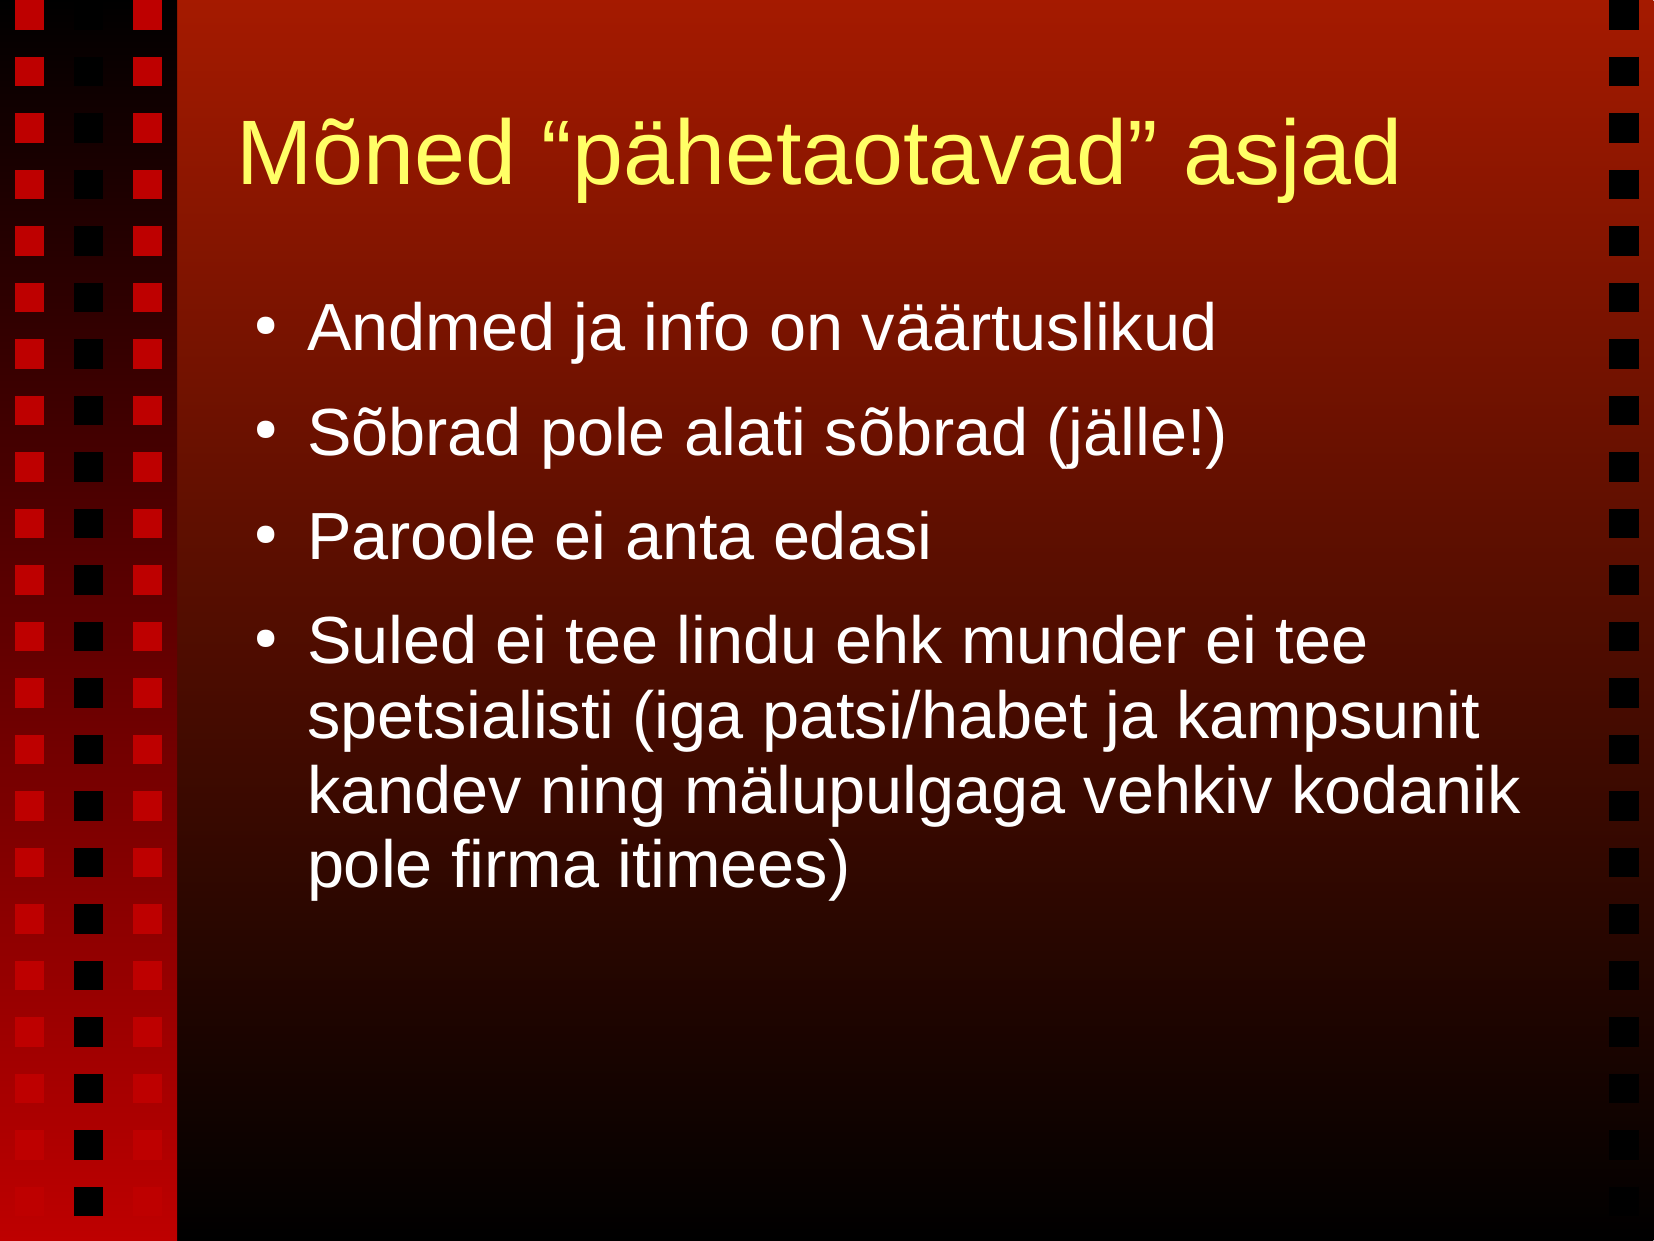

# Mõned “pähetaotavad” asjad
Andmed ja info on väärtuslikud
Sõbrad pole alati sõbrad (jälle!)
Paroole ei anta edasi
Suled ei tee lindu ehk munder ei tee spetsialisti (iga patsi/habet ja kampsunit kandev ning mälupulgaga vehkiv kodanik pole firma itimees)